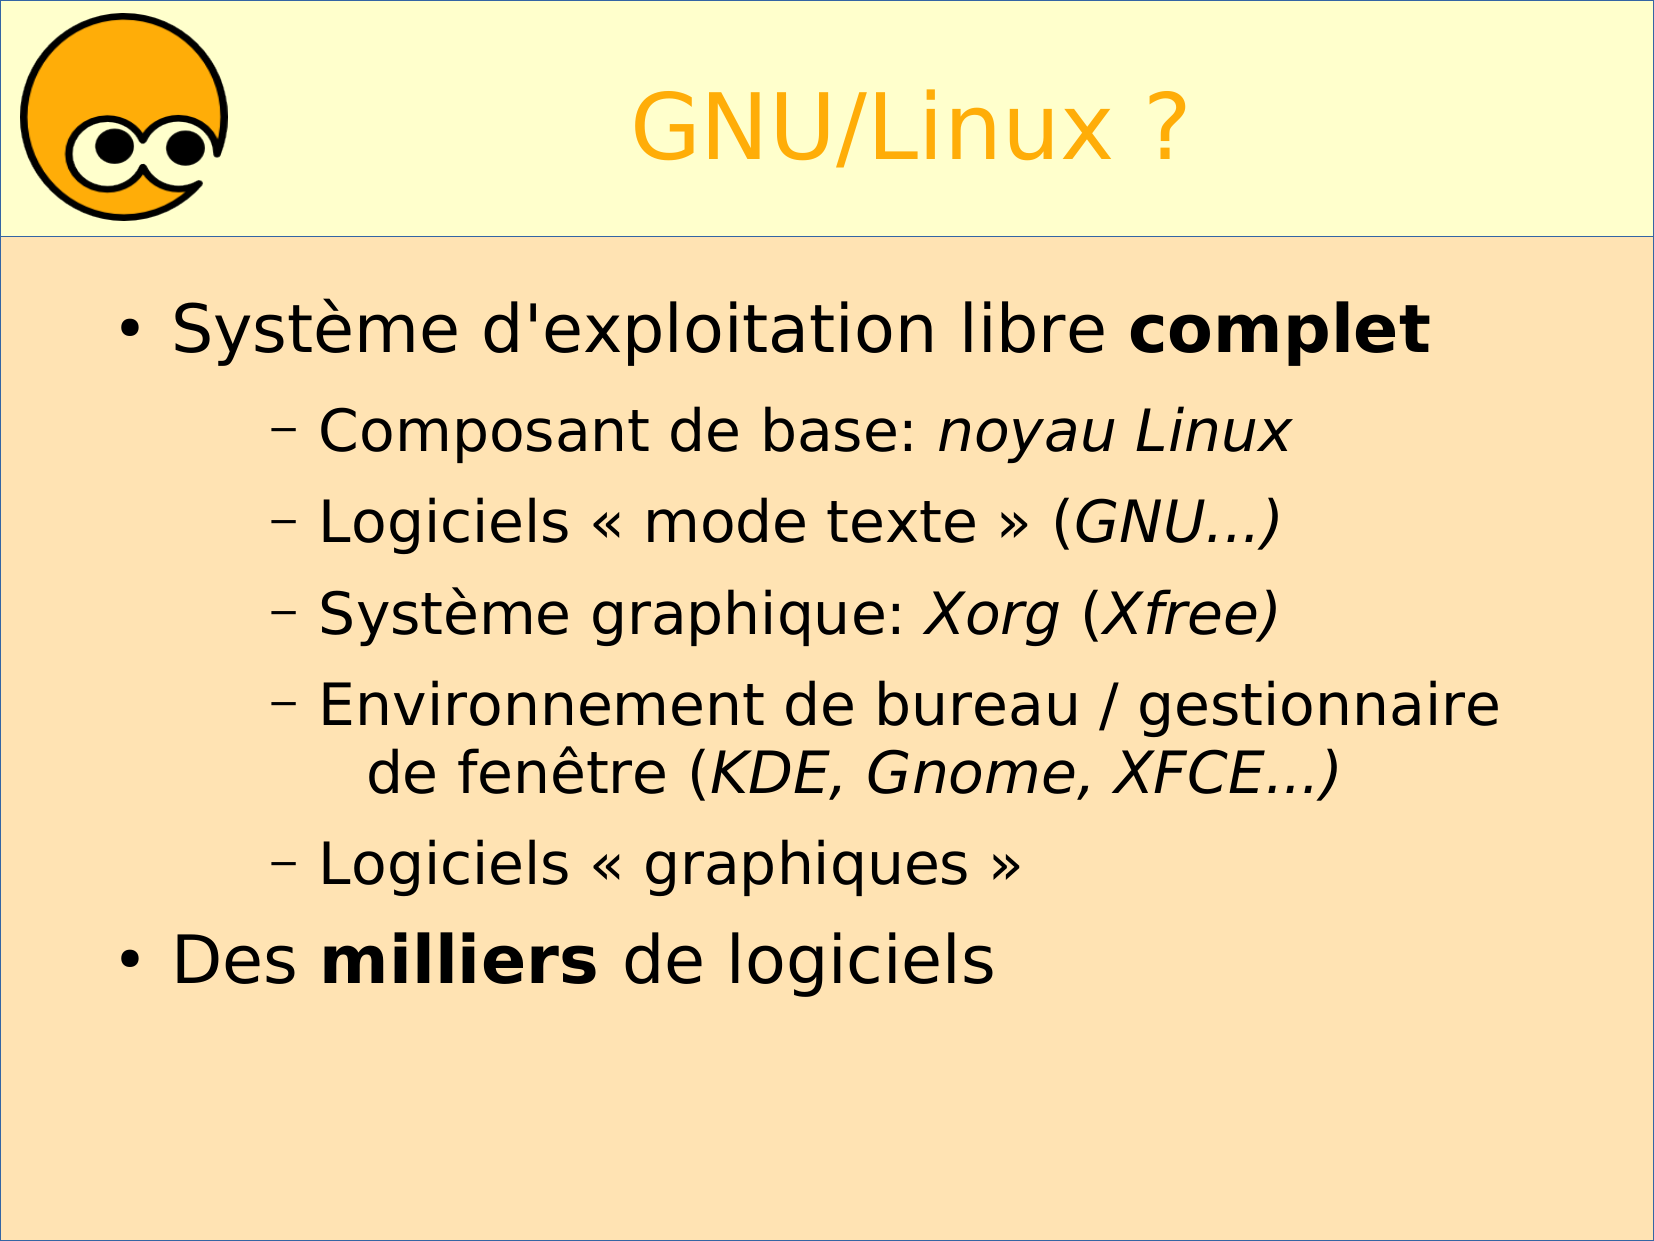

# GNU/Linux ?
Système d'exploitation libre complet
Composant de base: noyau Linux
Logiciels « mode texte » (GNU...)
Système graphique: Xorg (Xfree)
Environnement de bureau / gestionnaire de fenêtre (KDE, Gnome, XFCE...)
Logiciels « graphiques »
Des milliers de logiciels